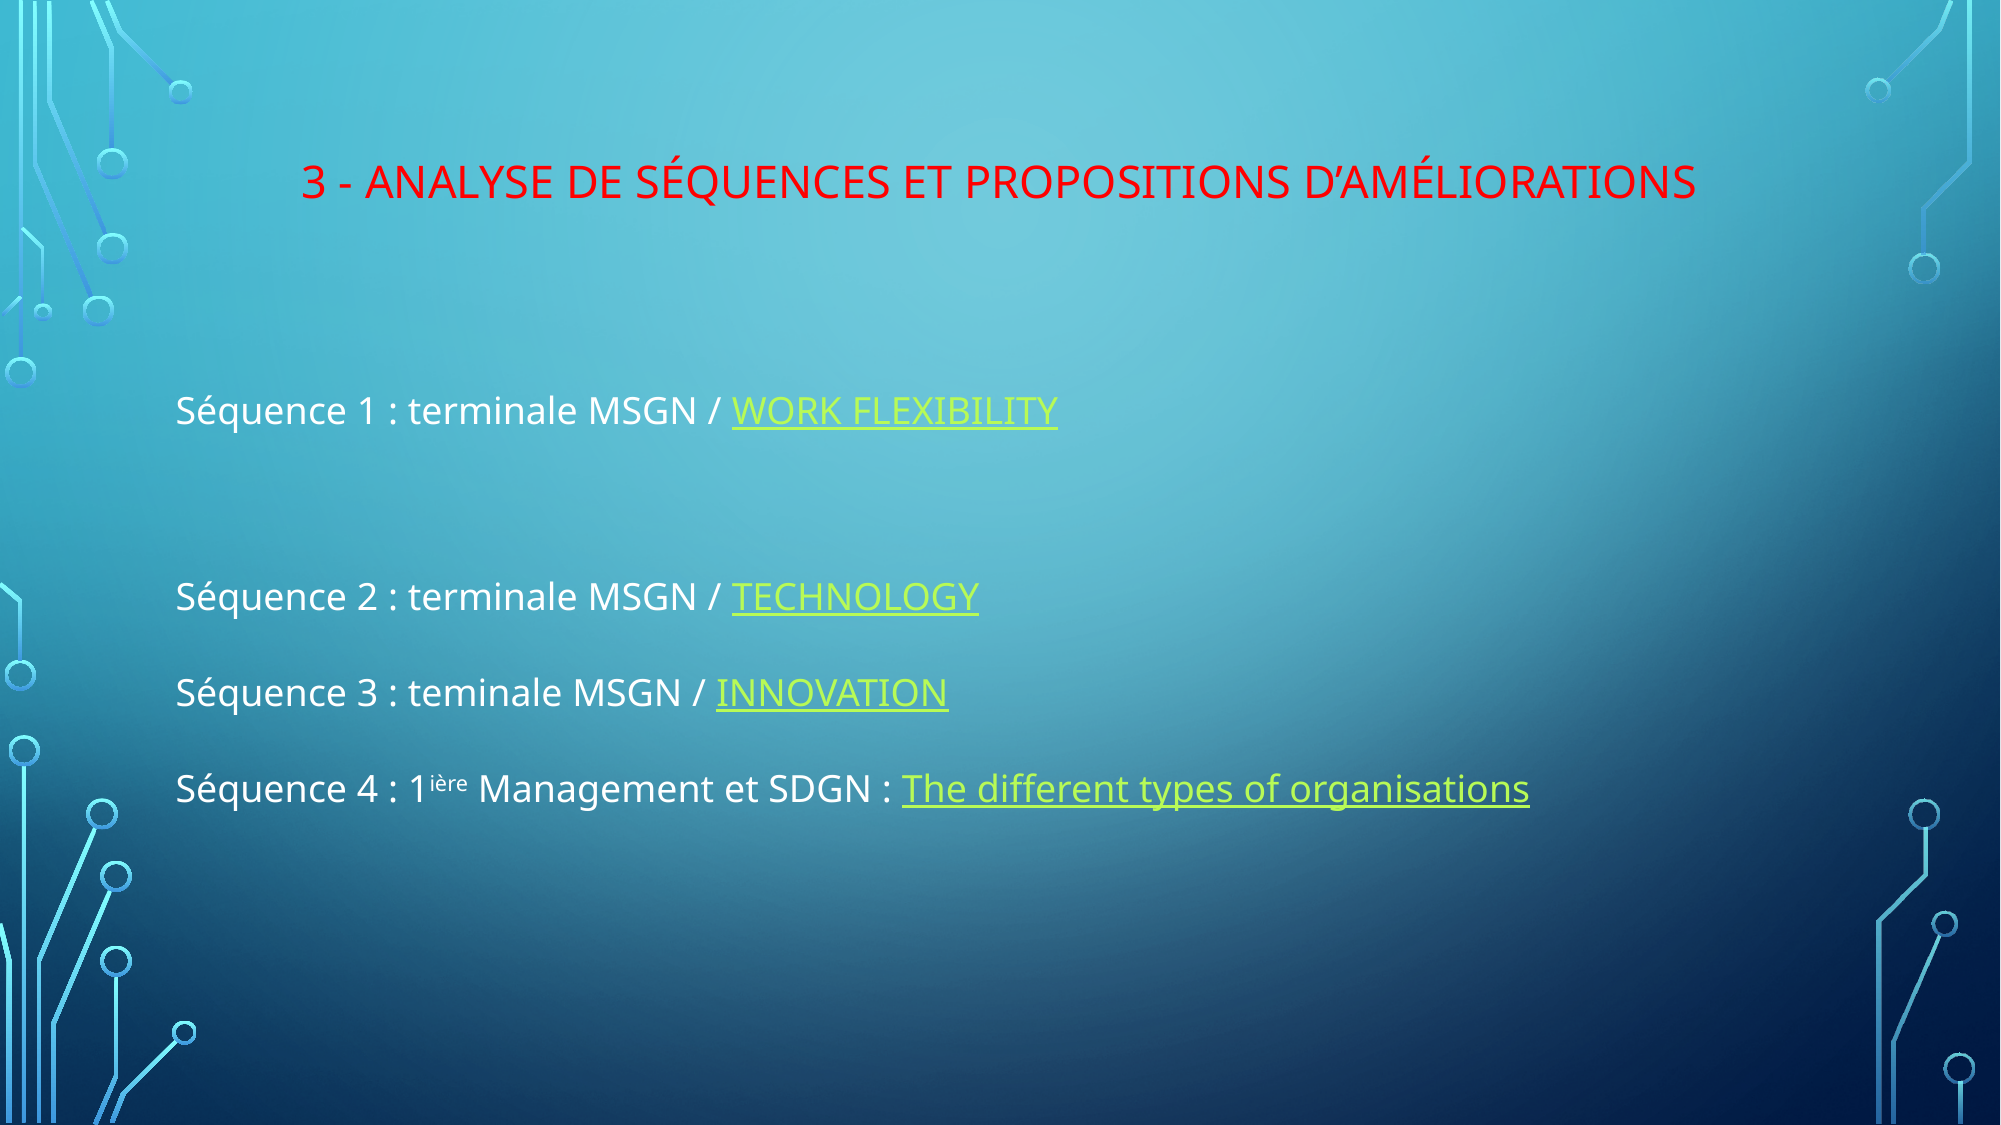

3 - Analyse de séquences et propositions d’améliorations
Séquence 1 : terminale MSGN / WORK FLEXIBILITY
Séquence 2 : terminale MSGN / TECHNOLOGY
Séquence 3 : teminale MSGN / INNOVATION
Séquence 4 : 1ière Management et SDGN : The different types of organisations